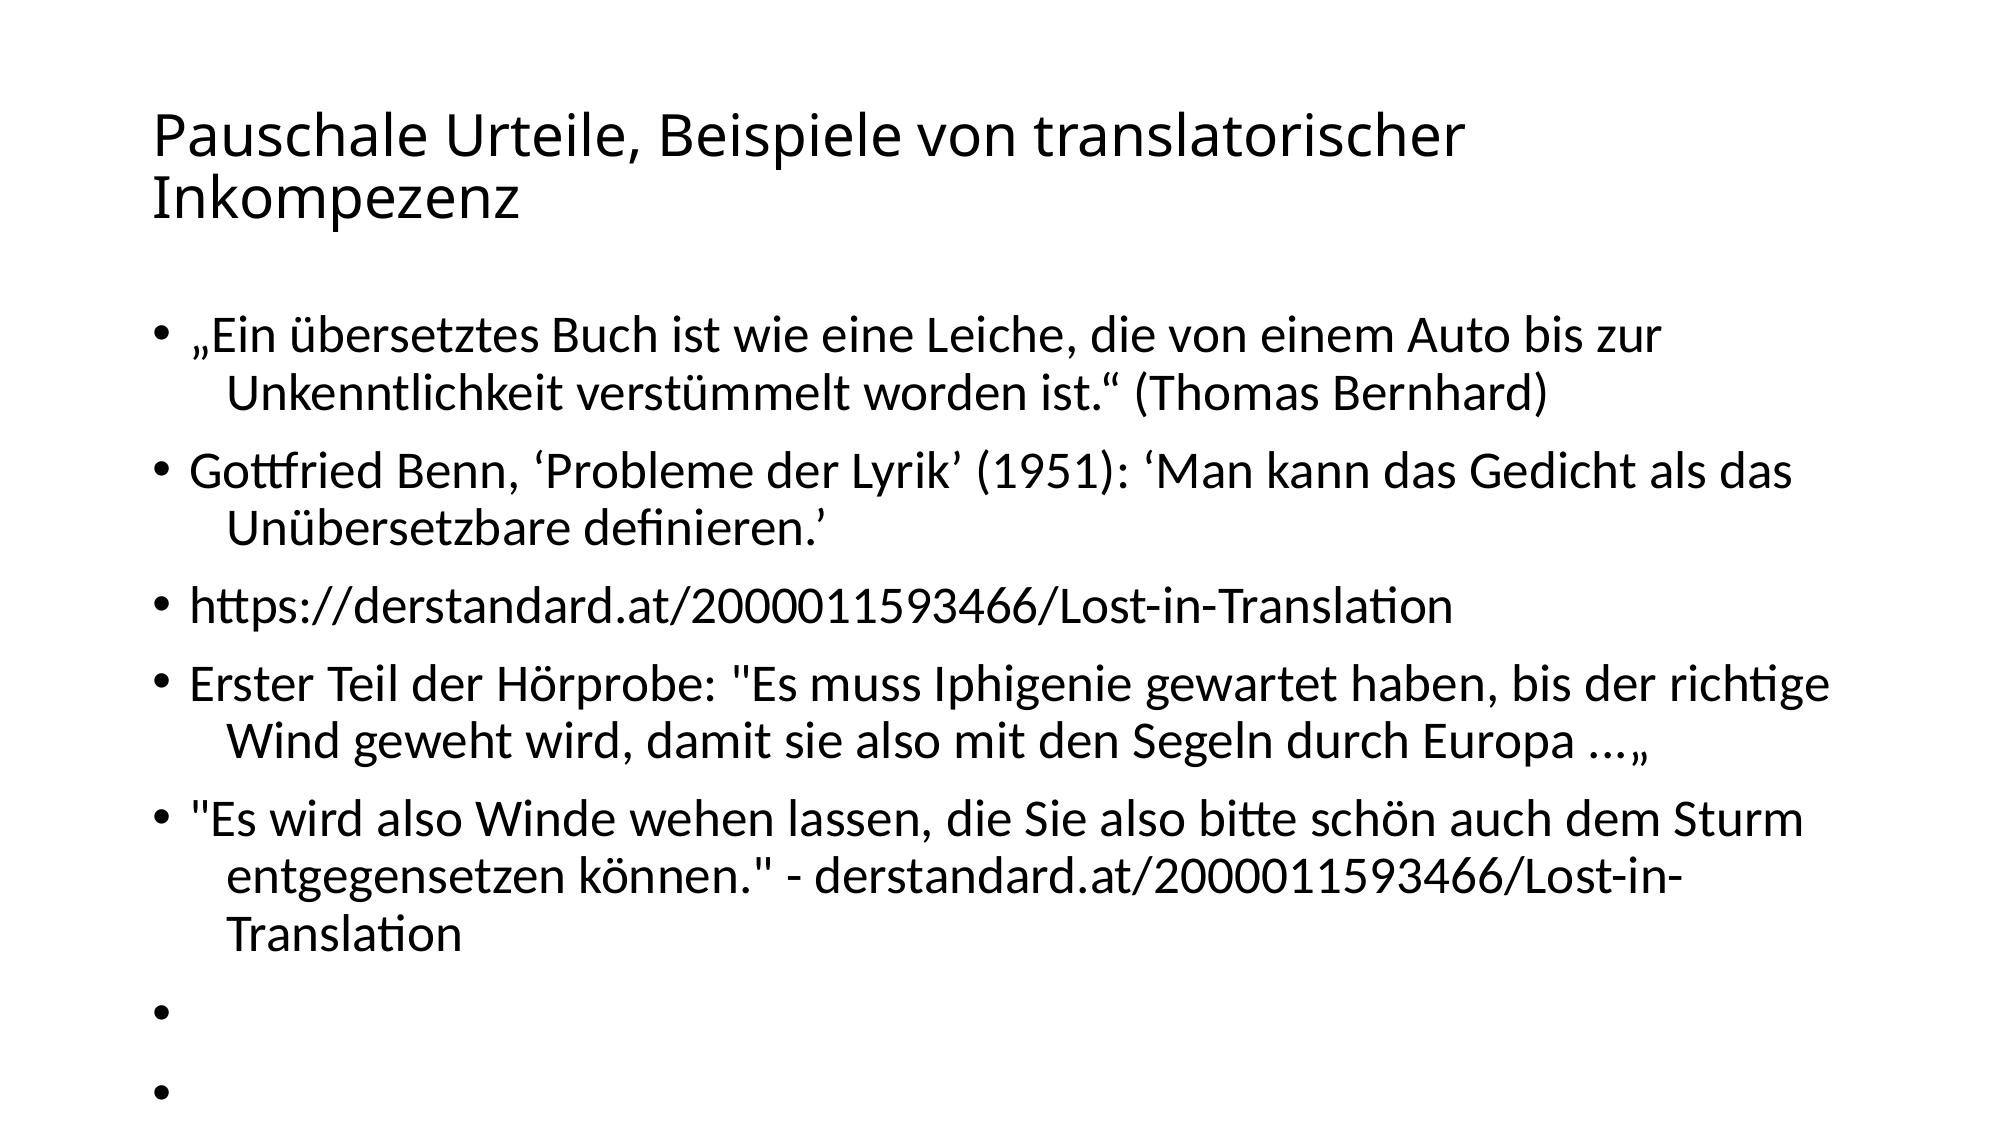

# Pauschale Urteile, Beispiele von translatorischer Inkompezenz
„Ein übersetztes Buch ist wie eine Leiche, die von einem Auto bis zur Unkenntlichkeit verstümmelt worden ist.“ (Thomas Bernhard)
Gottfried Benn, ‘Probleme der Lyrik’ (1951): ‘Man kann das Gedicht als das Unübersetzbare definieren.’
https://derstandard.at/2000011593466/Lost-in-Translation
Erster Teil der Hörprobe: "Es muss Iphigenie gewartet haben, bis der richtige Wind geweht wird, damit sie also mit den Segeln durch Europa ...„
"Es wird also Winde wehen lassen, die Sie also bitte schön auch dem Sturm entgegensetzen können." - derstandard.at/2000011593466/Lost-in-Translation